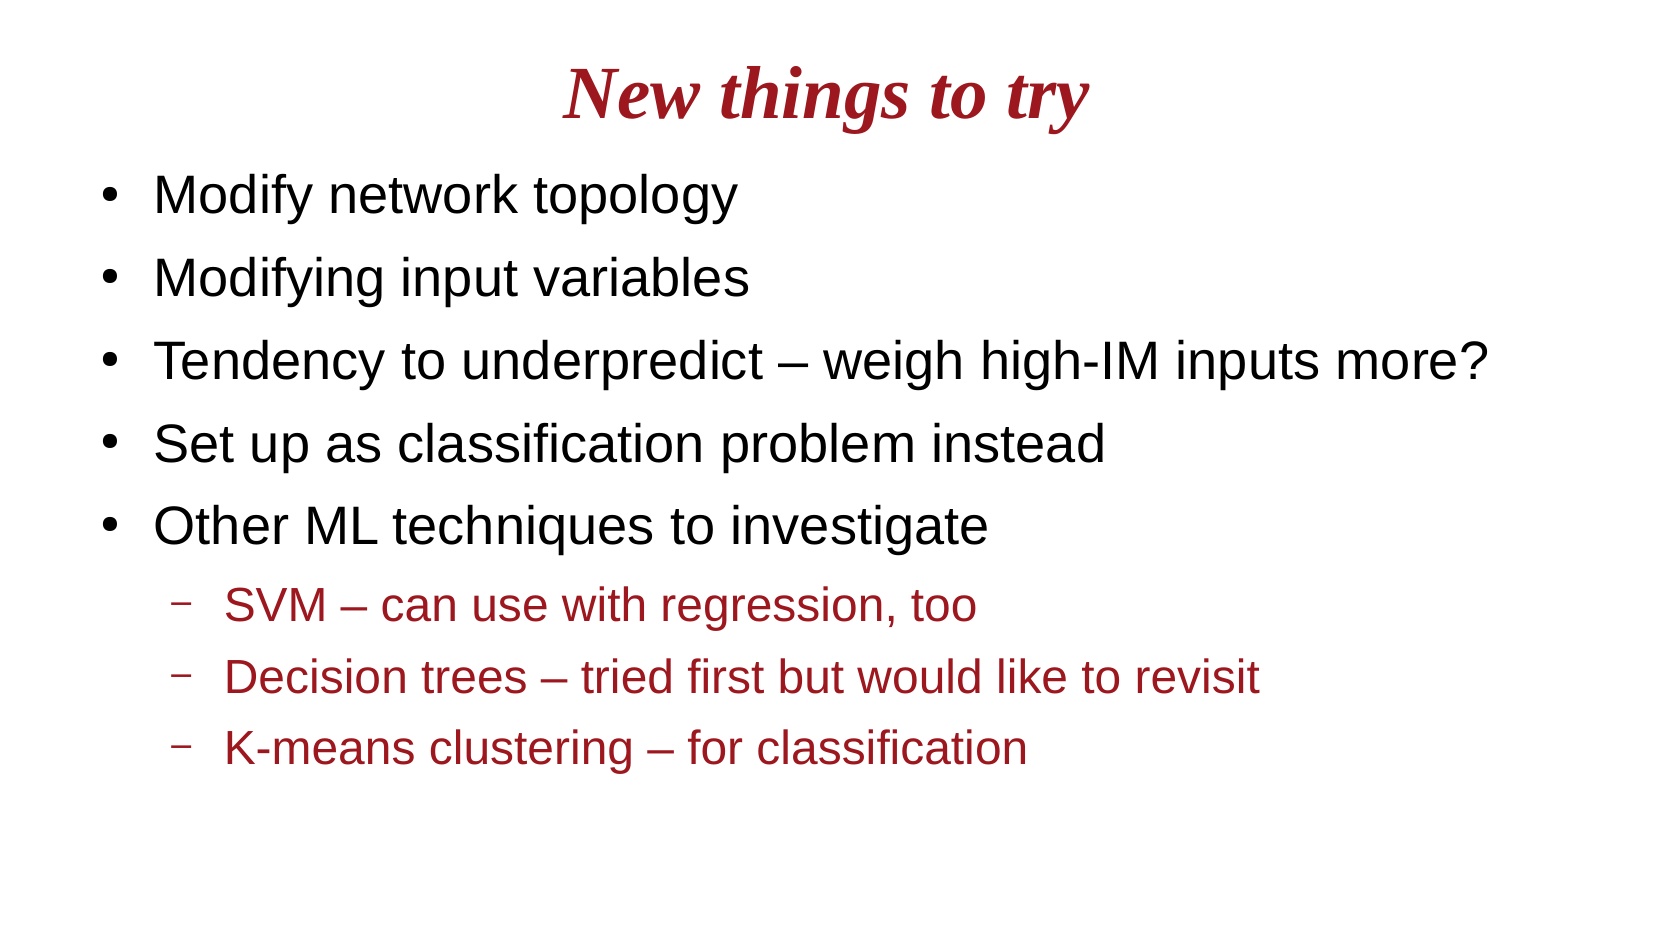

# New things to try
Modify network topology
Modifying input variables
Tendency to underpredict – weigh high-IM inputs more?
Set up as classification problem instead
Other ML techniques to investigate
SVM – can use with regression, too
Decision trees – tried first but would like to revisit
K-means clustering – for classification